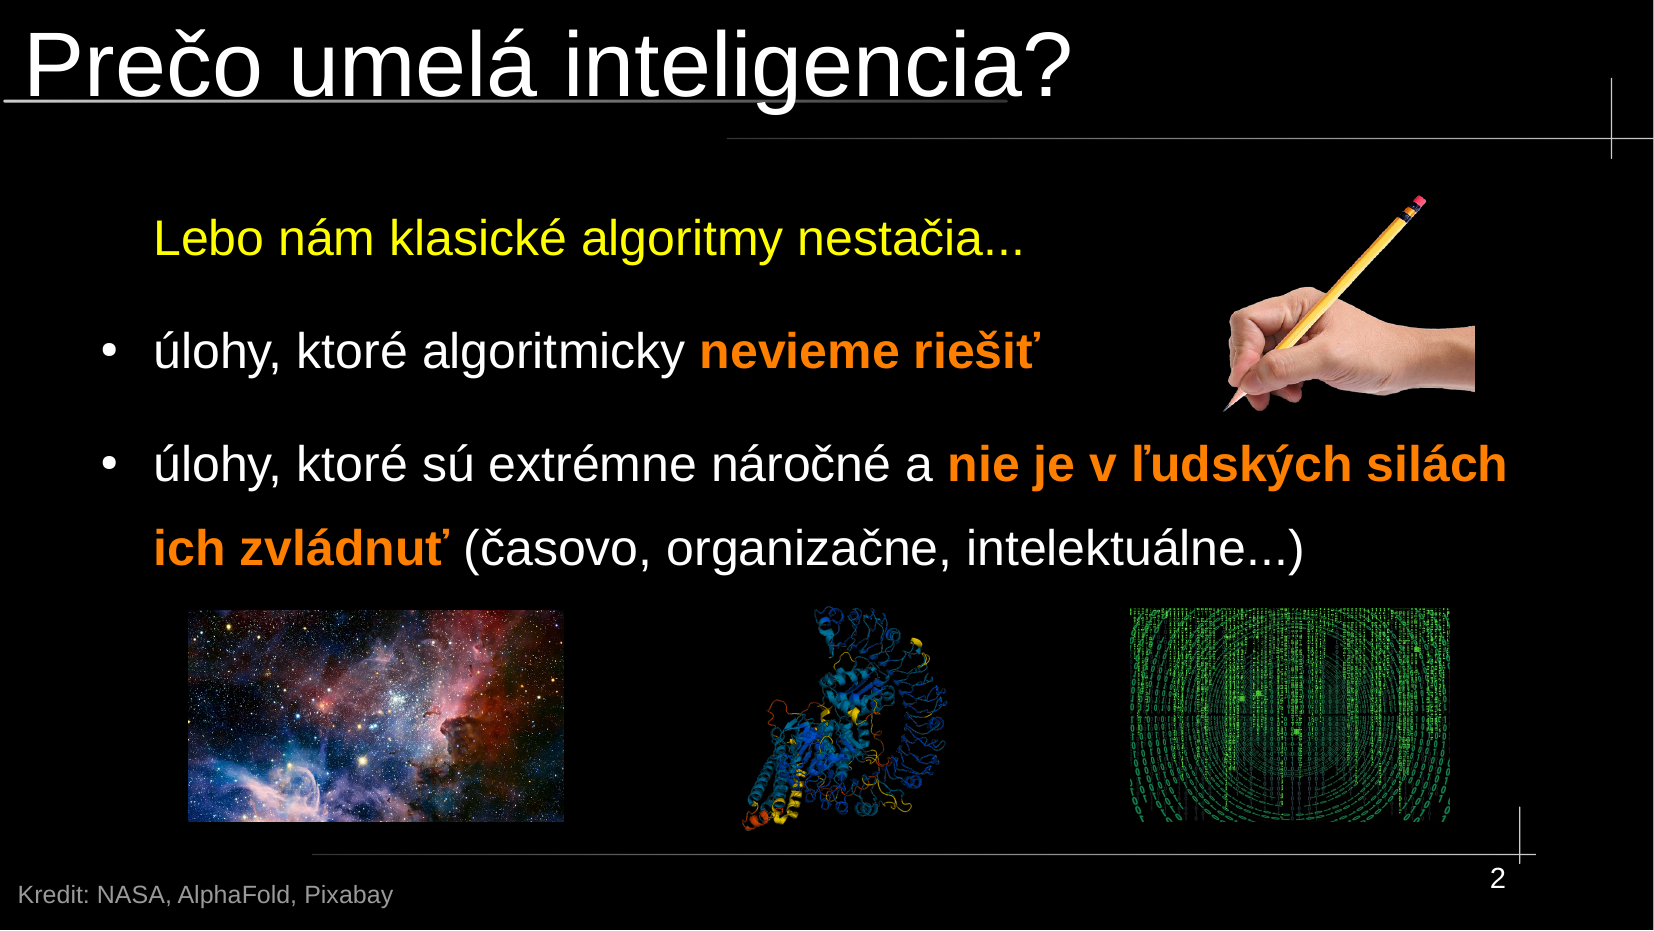

# Prečo umelá inteligencia?
Lebo nám klasické algoritmy nestačia...
úlohy, ktoré algoritmicky nevieme riešiť
úlohy, ktoré sú extrémne náročné a nie je v ľudských silách ich zvládnuť (časovo, organizačne, intelektuálne...)
Kredit: NASA, AlphaFold, Pixabay
2